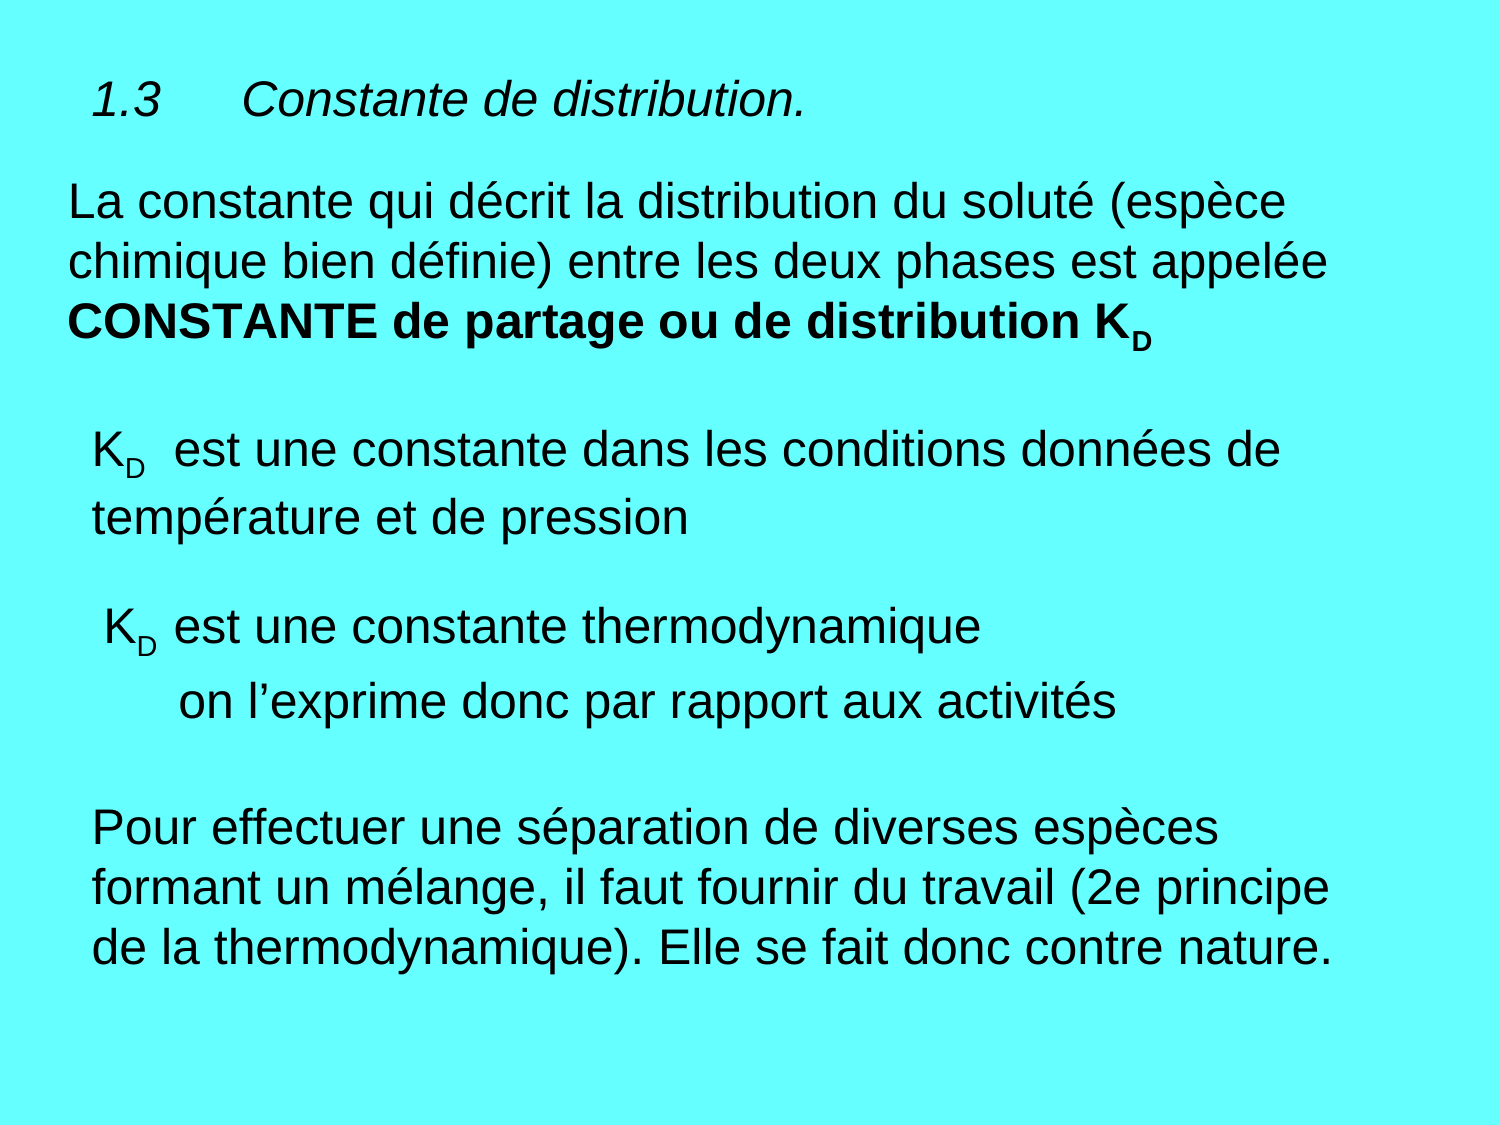

1.3	Constante de distribution.
La constante qui décrit la distribution du soluté (espèce chimique bien définie) entre les deux phases est appelée CONSTANTE de partage ou de distribution KD
KD est une constante dans les conditions données de température et de pression
KD est une constante thermodynamique
	on l’exprime donc par rapport aux activités
Pour effectuer une séparation de diverses espèces formant un mélange, il faut fournir du travail (2e principe de la thermodynamique). Elle se fait donc contre nature.